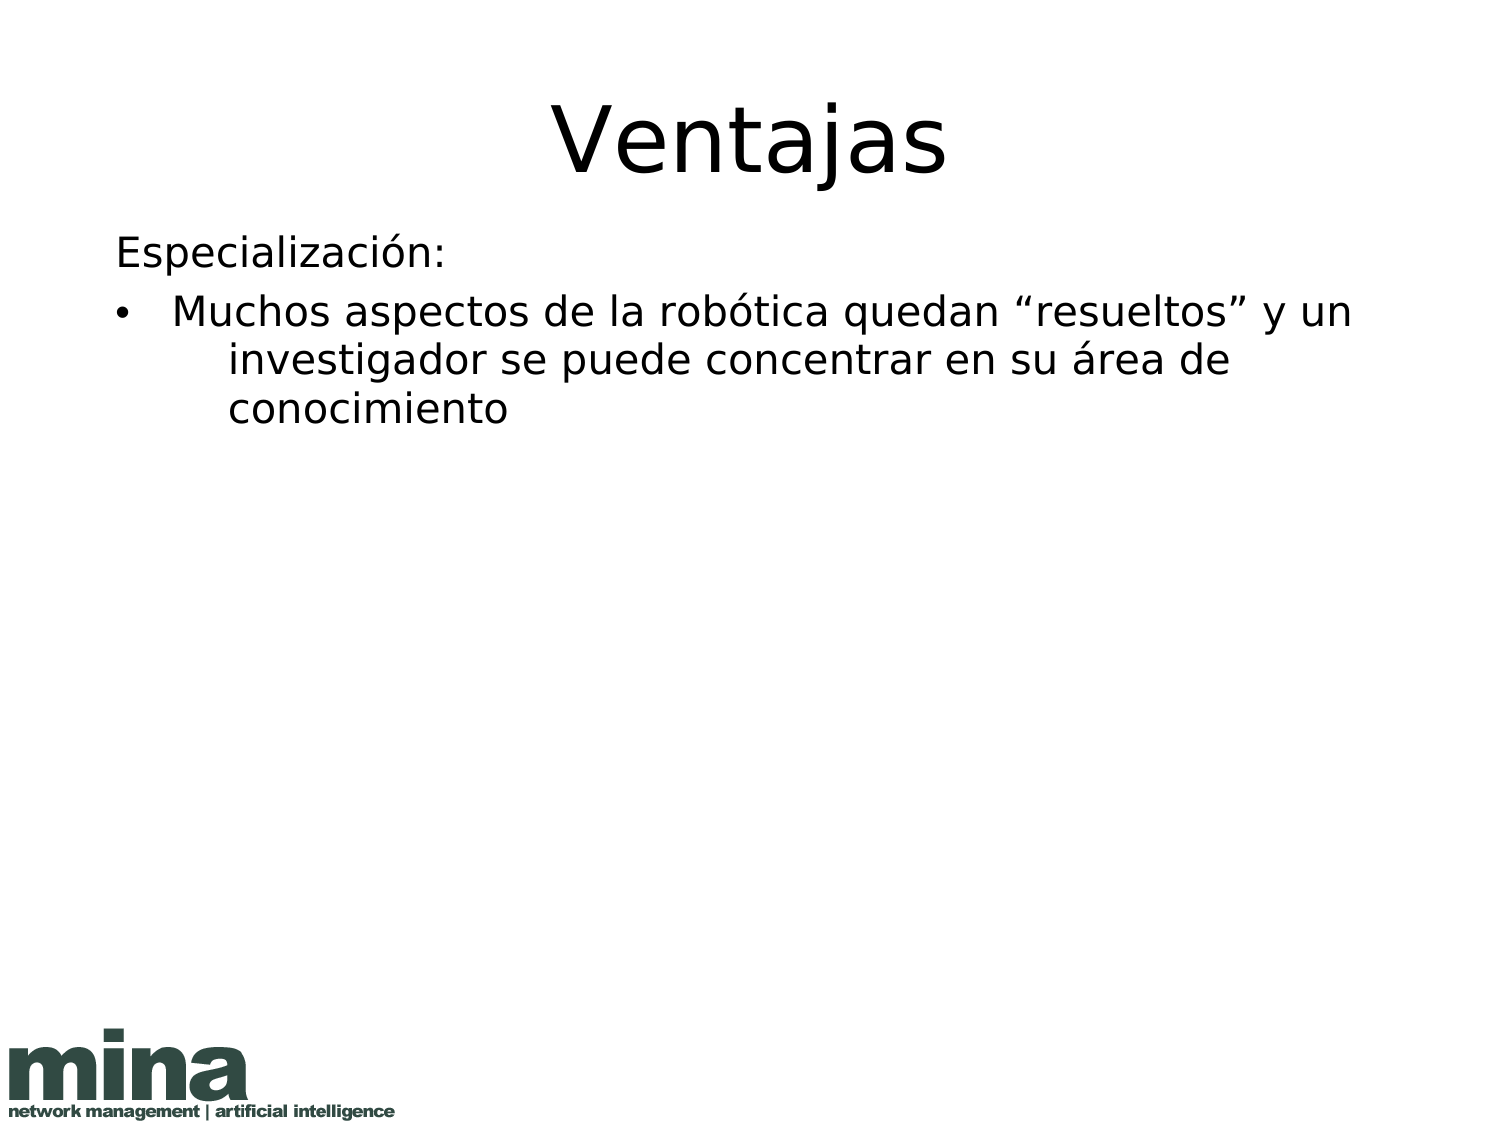

# Ventajas
Especialización:
Muchos aspectos de la robótica quedan “resueltos” y un investigador se puede concentrar en su área de conocimiento